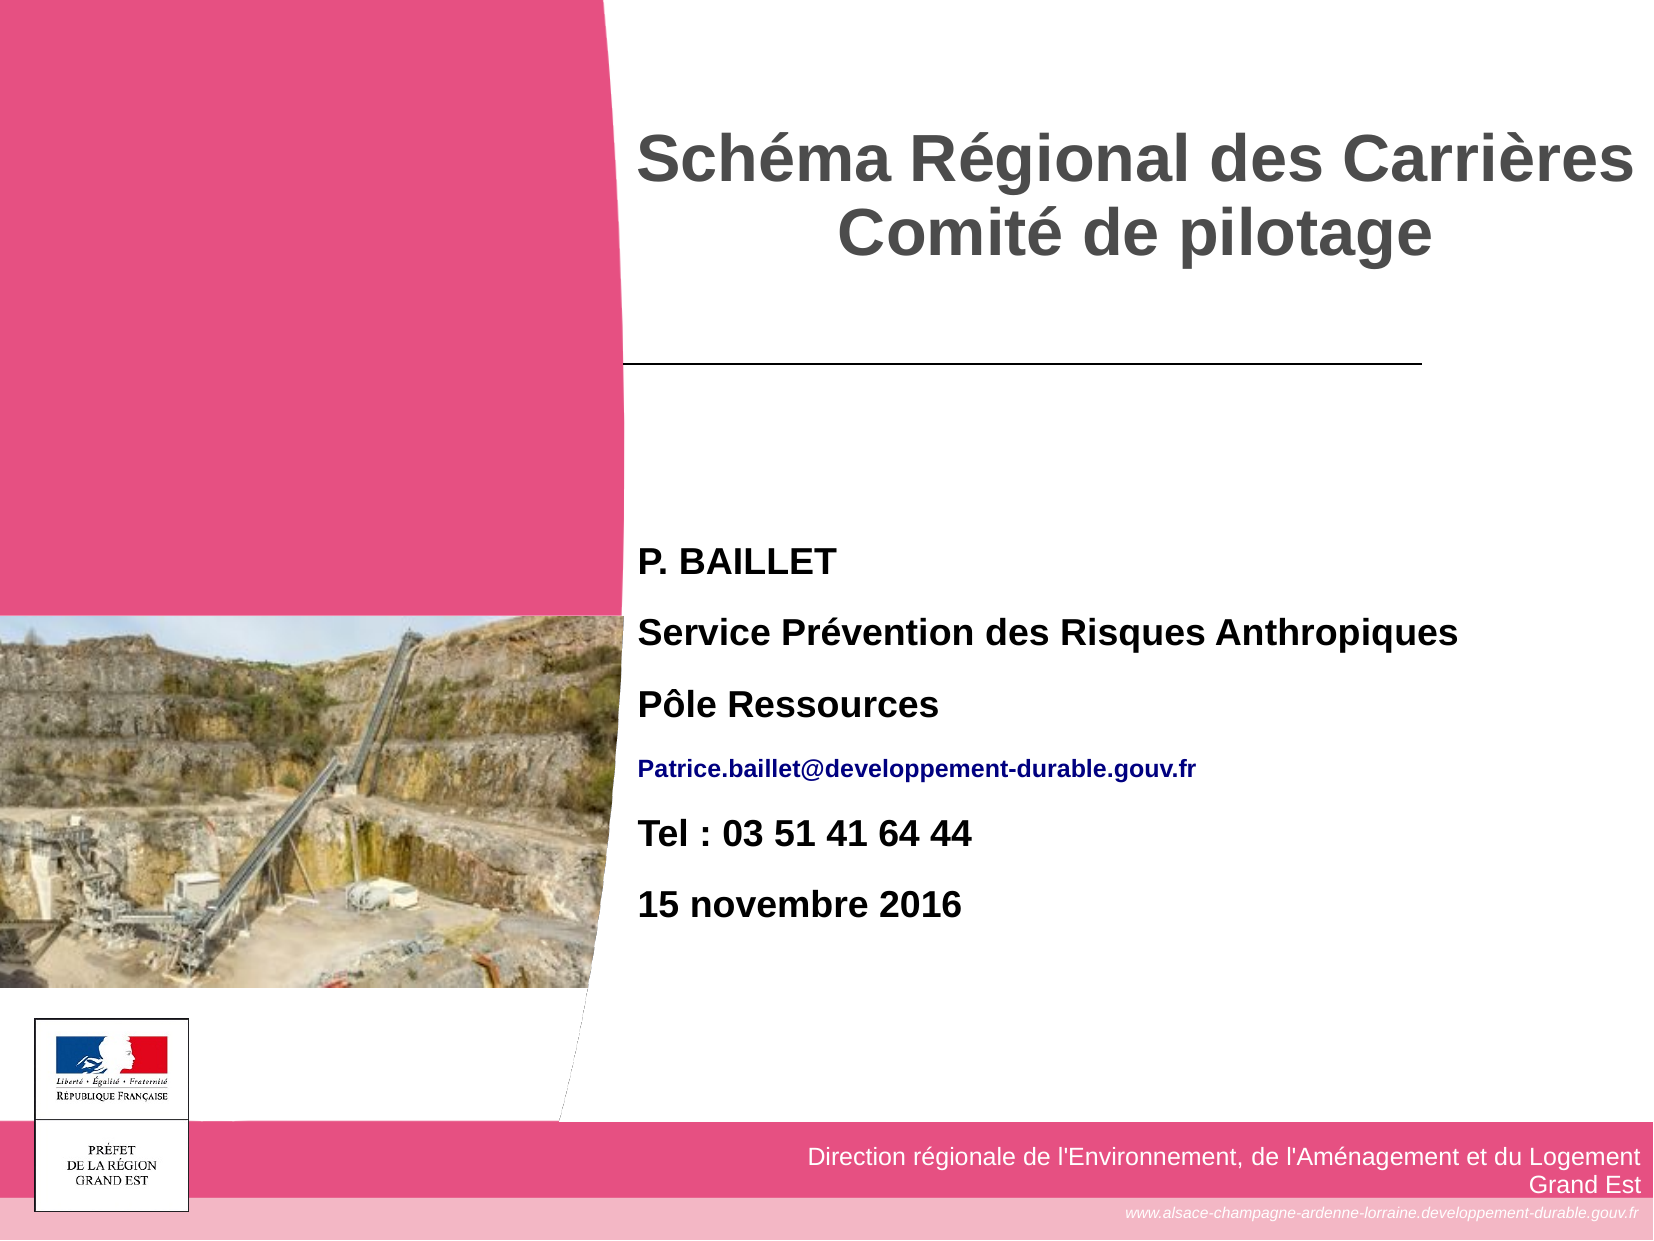

# Schéma Régional des Carrières Comité de pilotage
P. BAILLET
Service Prévention des Risques Anthropiques
Pôle Ressources
Patrice.baillet@developpement-durable.gouv.fr
Tel : 03 51 41 64 44
15 novembre 2016